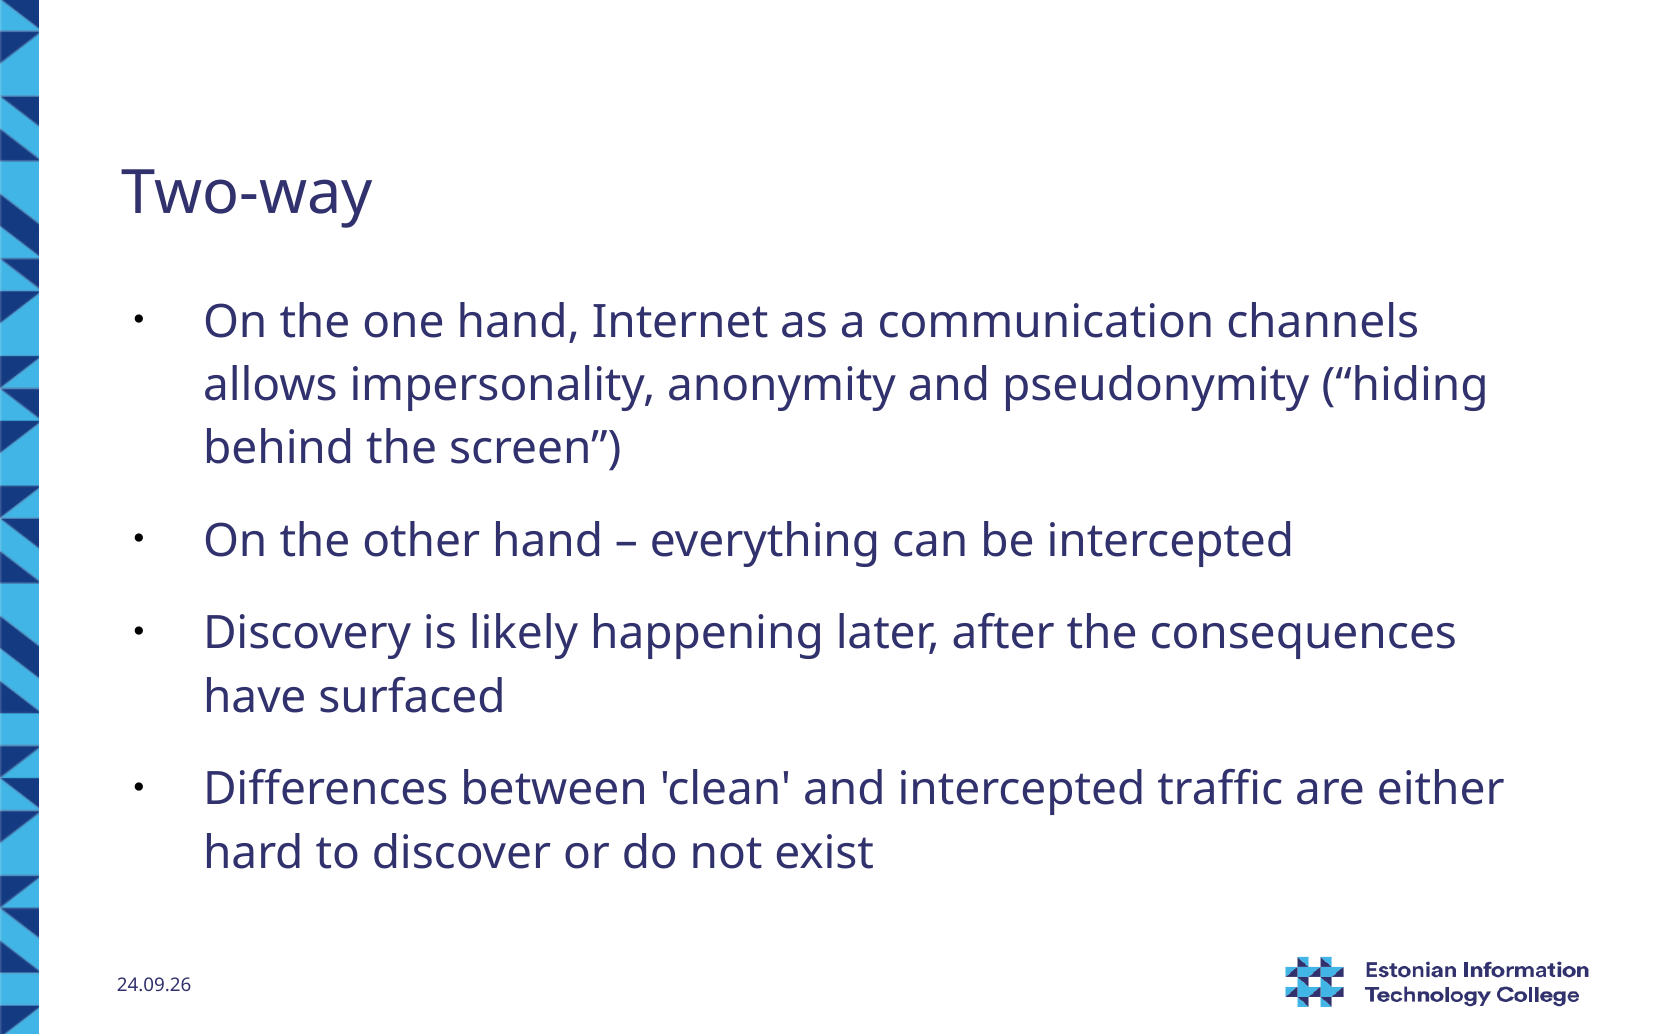

# Two-way
On the one hand, Internet as a communication channels allows impersonality, anonymity and pseudonymity (“hiding behind the screen”)
On the other hand – everything can be intercepted
Discovery is likely happening later, after the consequences have surfaced
Differences between 'clean' and intercepted traffic are either hard to discover or do not exist